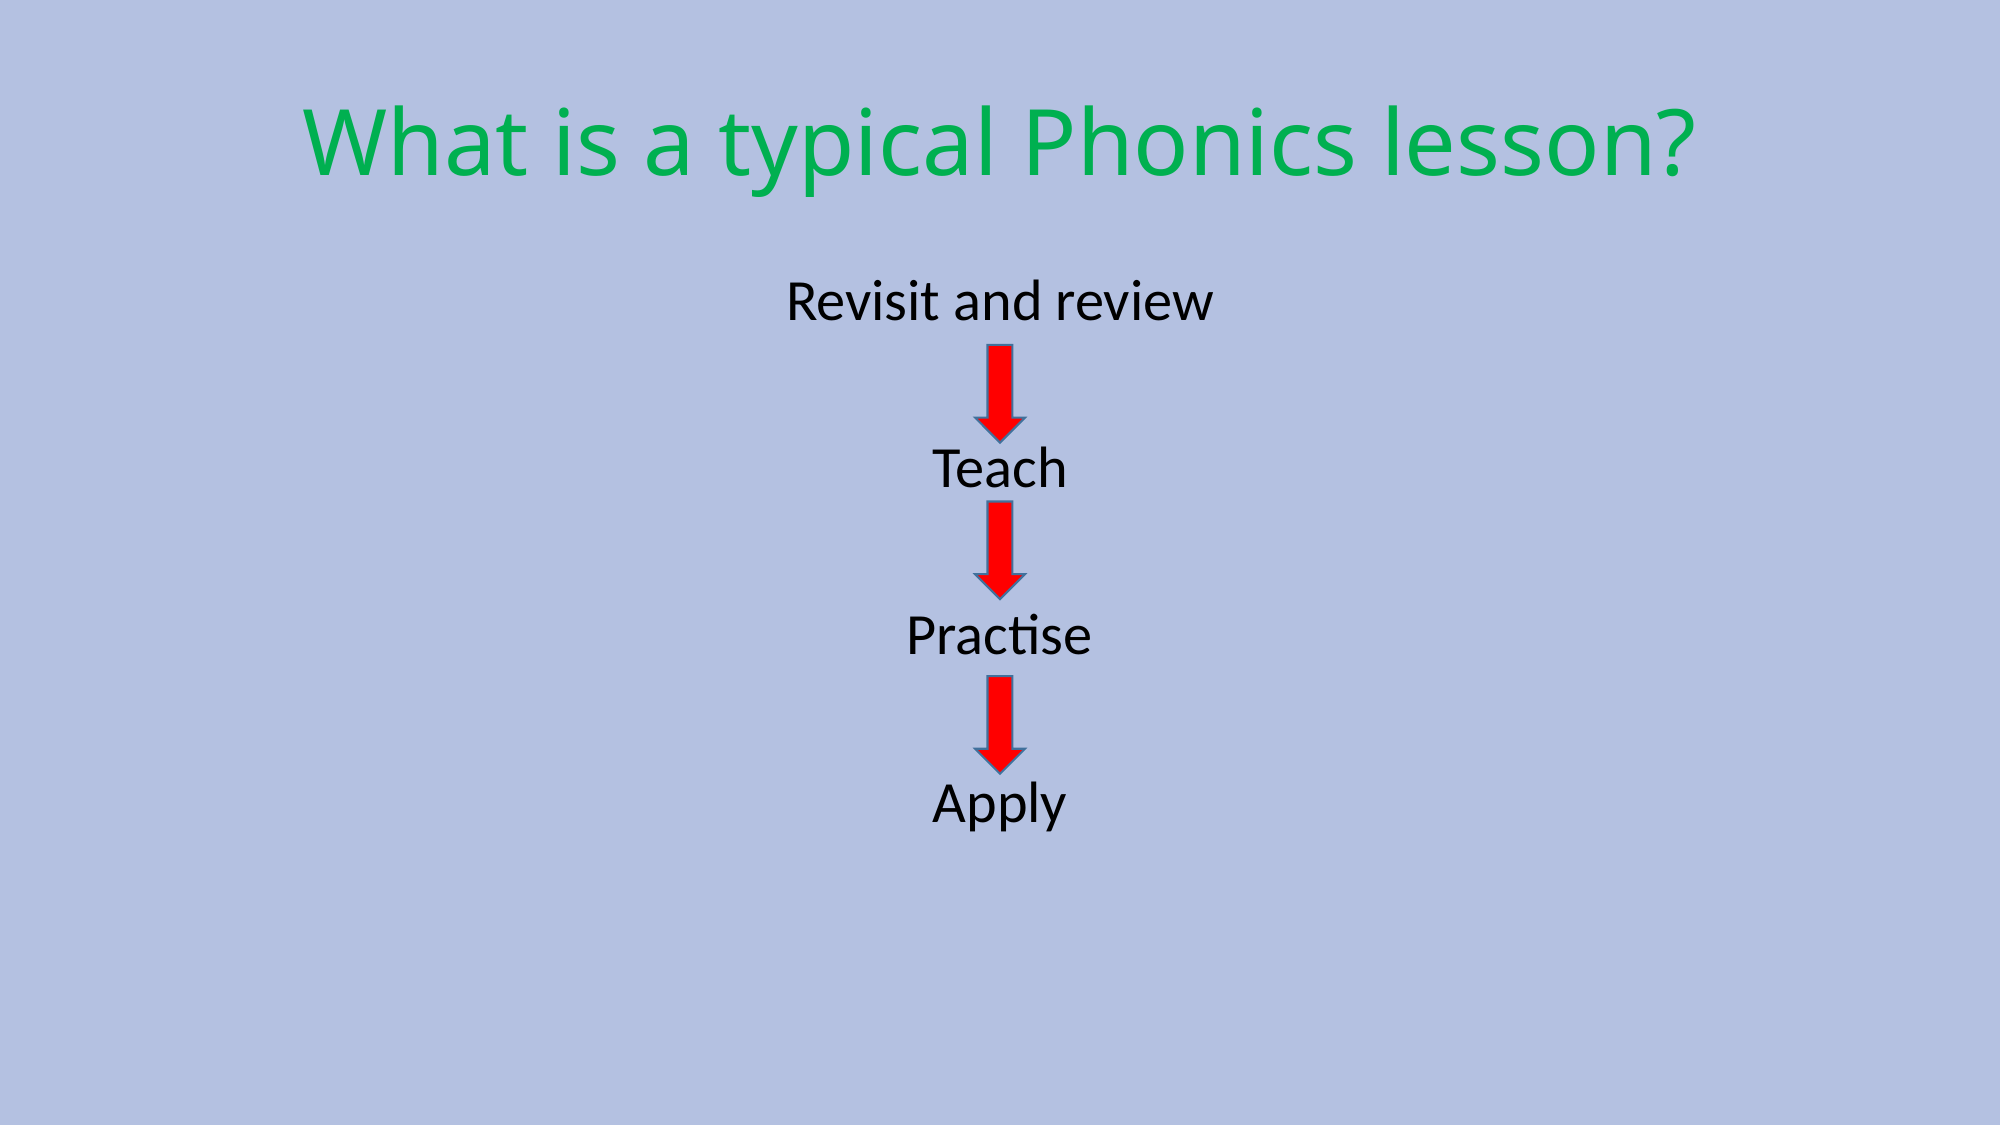

# What is a typical Phonics lesson?
Revisit and review
Teach
Practise
Apply